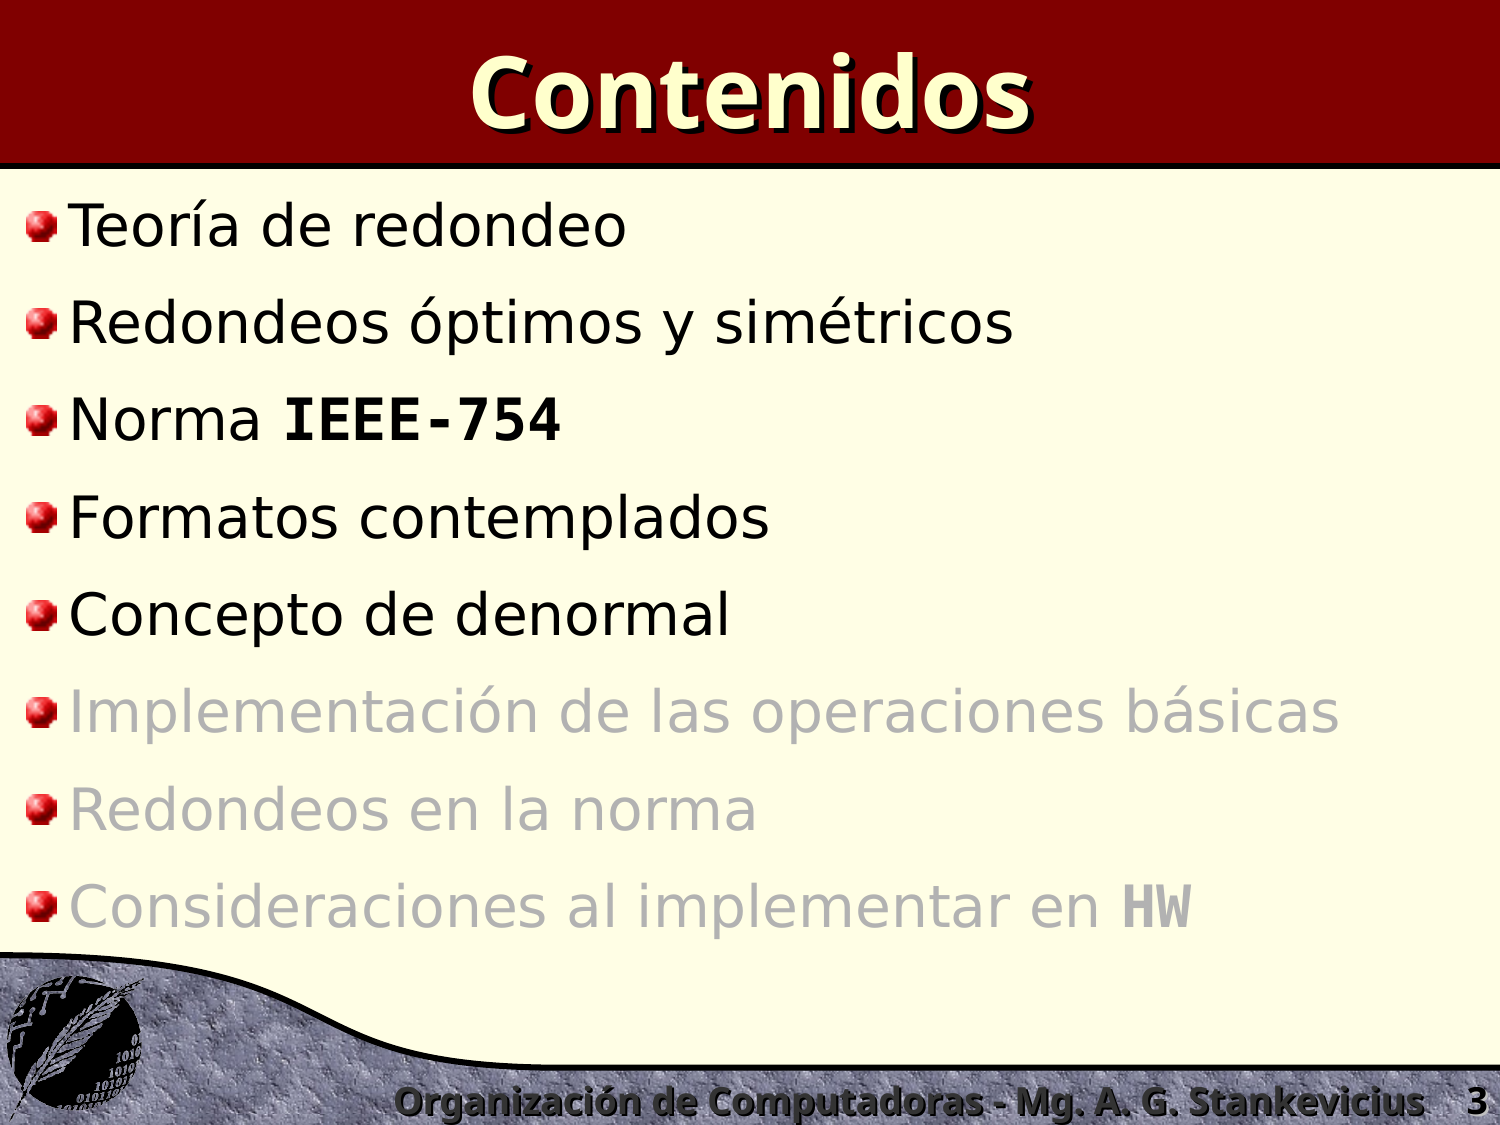

# Contenidos
Teoría de redondeo
Redondeos óptimos y simétricos
Norma IEEE-754
Formatos contemplados
Concepto de denormal
Implementación de las operaciones básicas
Redondeos en la norma
Consideraciones al implementar en HW
3